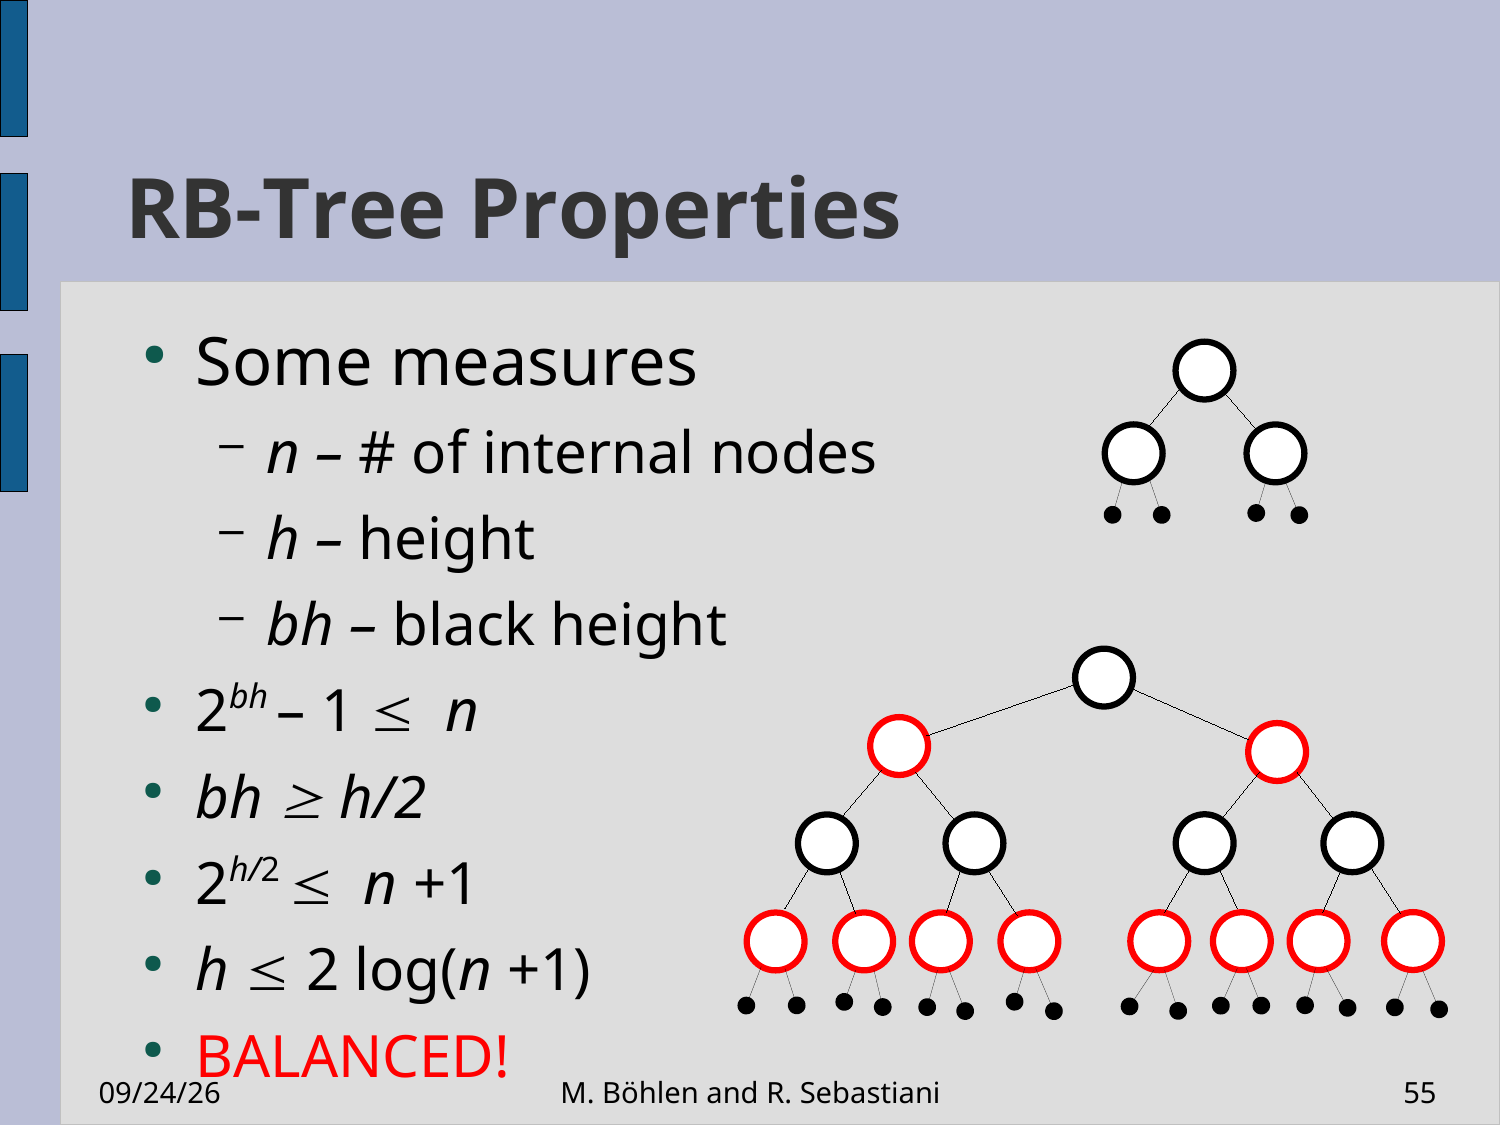

# RB-Tree Properties
Some measures
n – # of internal nodes
h – height
bh – black height
2bh – 1 n
bh  h/2
2h/2 n +1
h  2 log(n +1)
BALANCED!
M. Böhlen and R. Sebastiani
55